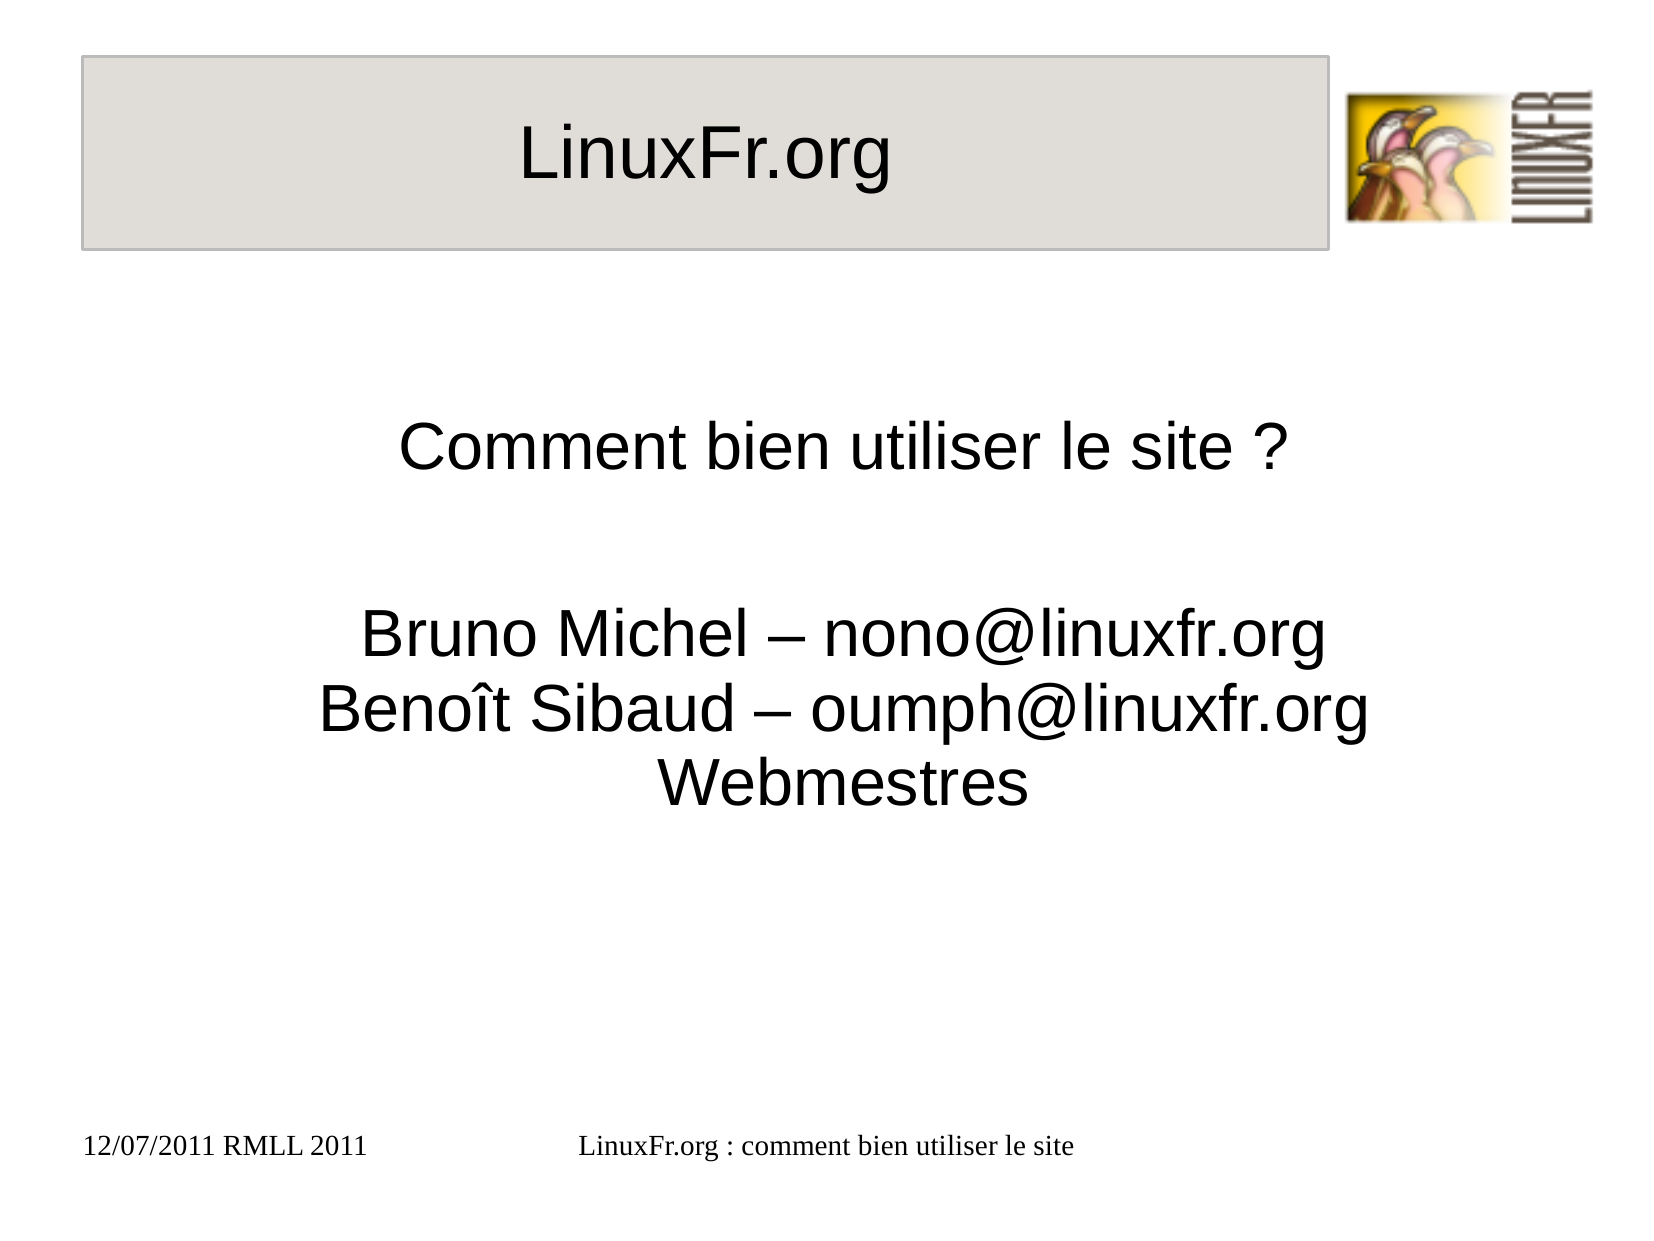

# LinuxFr.org
Comment bien utiliser le site ?
Bruno Michel – nono@linuxfr.org
Benoît Sibaud – oumph@linuxfr.org
Webmestres